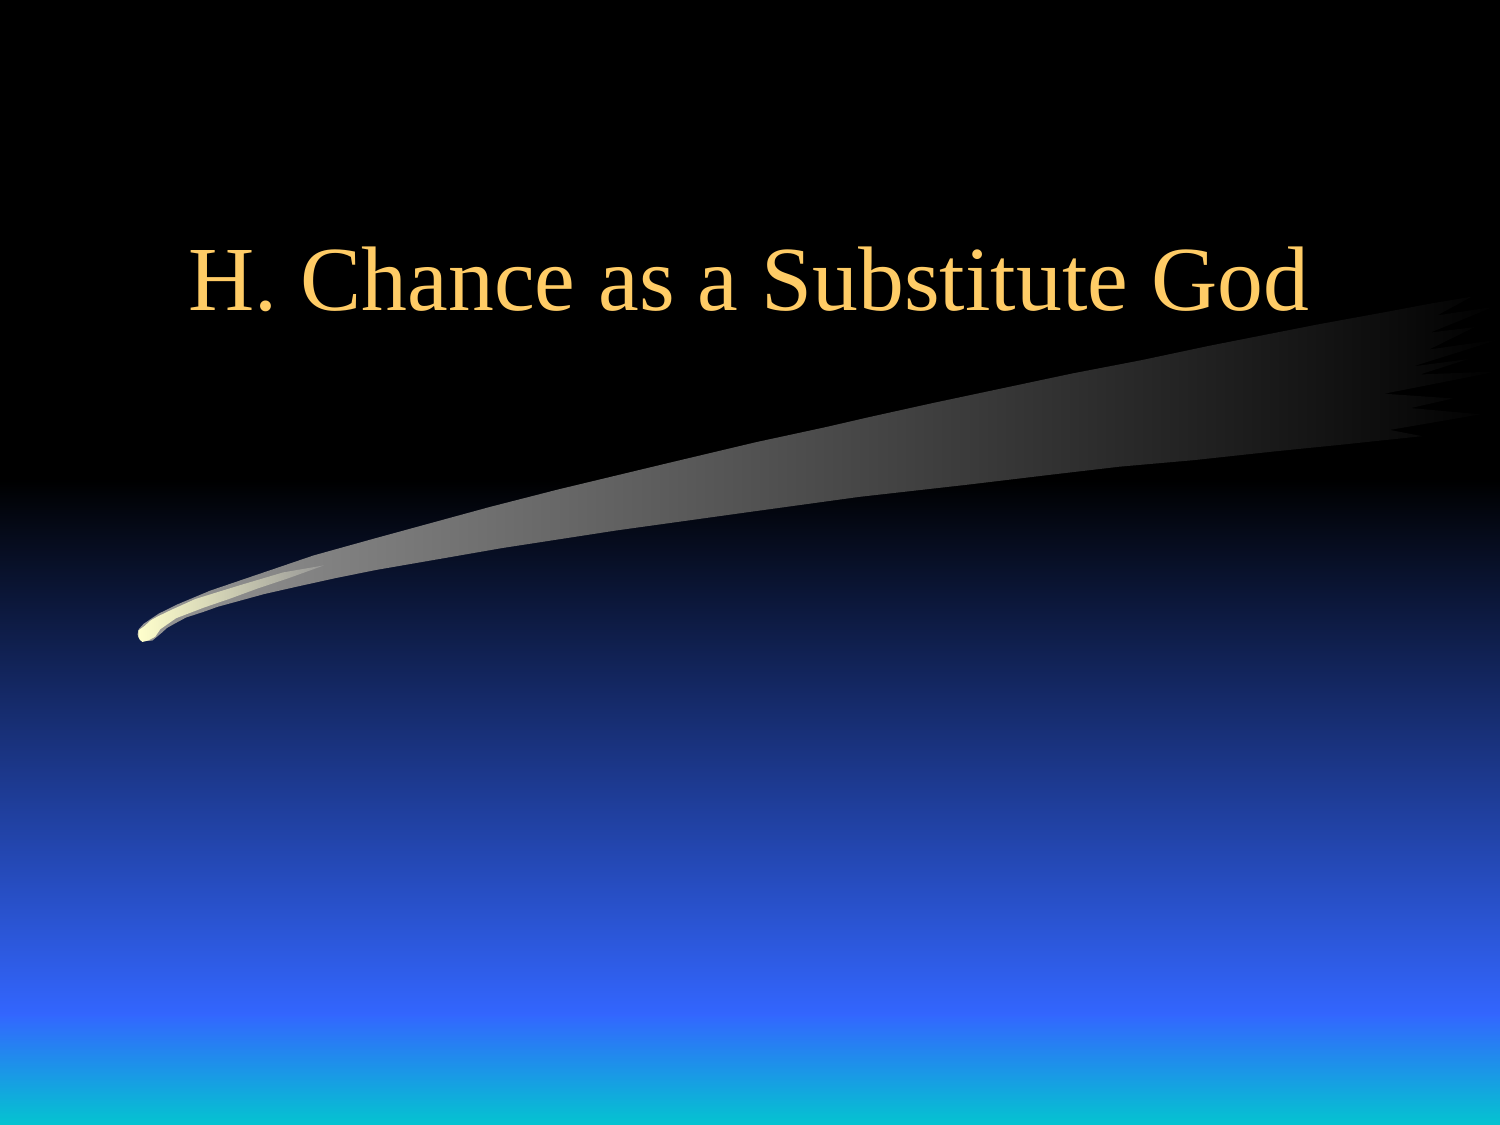

# H. Chance as a Substitute God